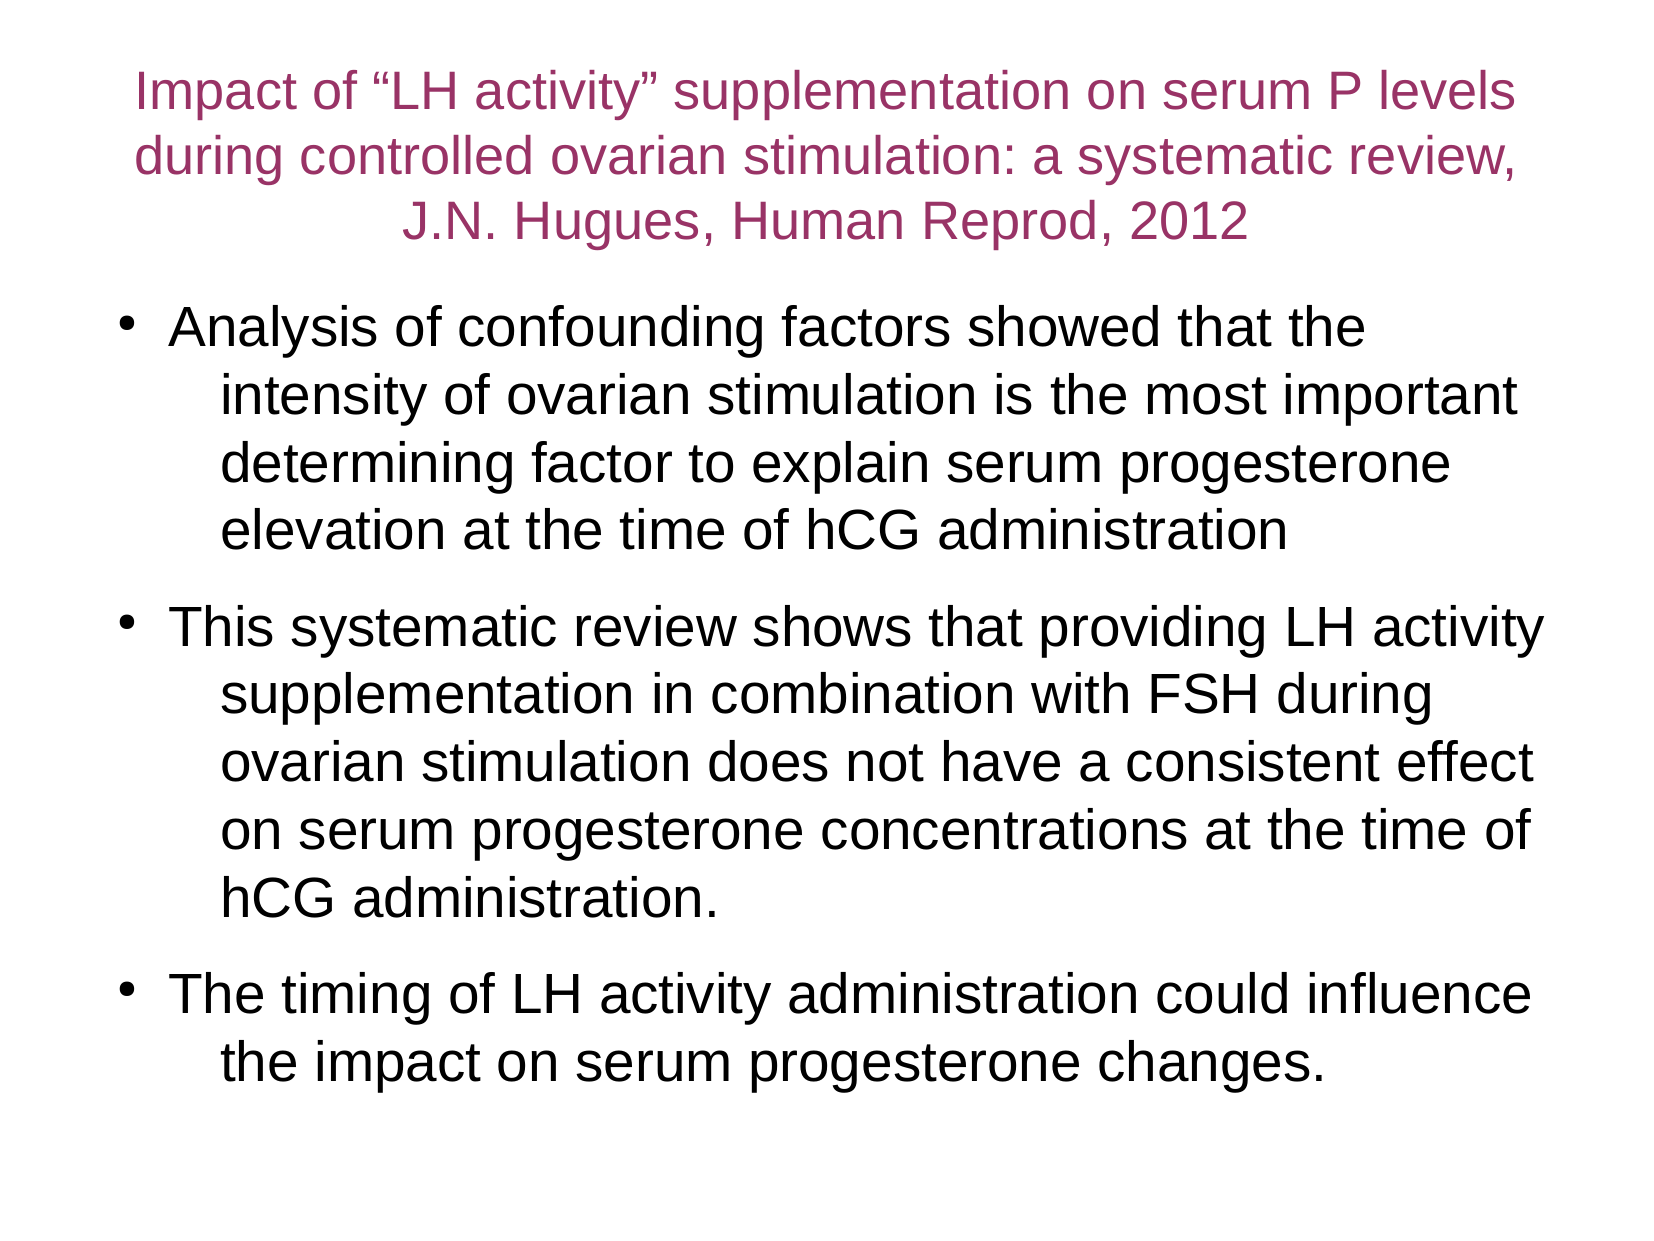

# Impact of “LH activity” supplementation on serum P levels during controlled ovarian stimulation: a systematic review, J.N. Hugues, Human Reprod, 2012
Analysis of confounding factors showed that the intensity of ovarian stimulation is the most important determining factor to explain serum progesterone elevation at the time of hCG administration
This systematic review shows that providing LH activity supplementation in combination with FSH during ovarian stimulation does not have a consistent effect on serum progesterone concentrations at the time of hCG administration.
The timing of LH activity administration could influence the impact on serum progesterone changes.